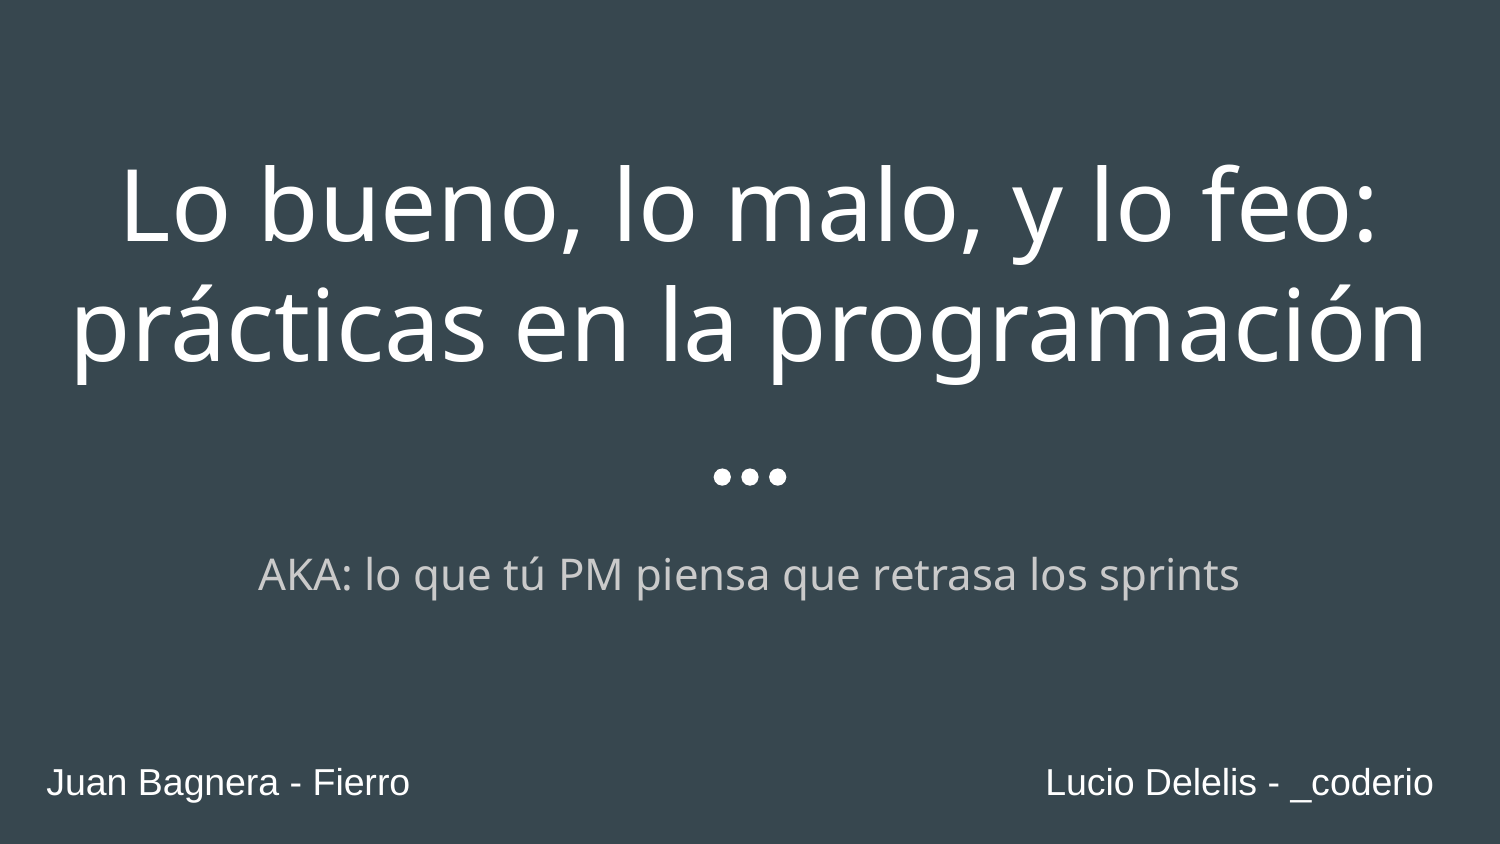

# Lo bueno, lo malo, y lo feo: prácticas en la programación
AKA: lo que tú PM piensa que retrasa los sprints
Juan Bagnera - Fierro
Lucio Delelis - _coderio